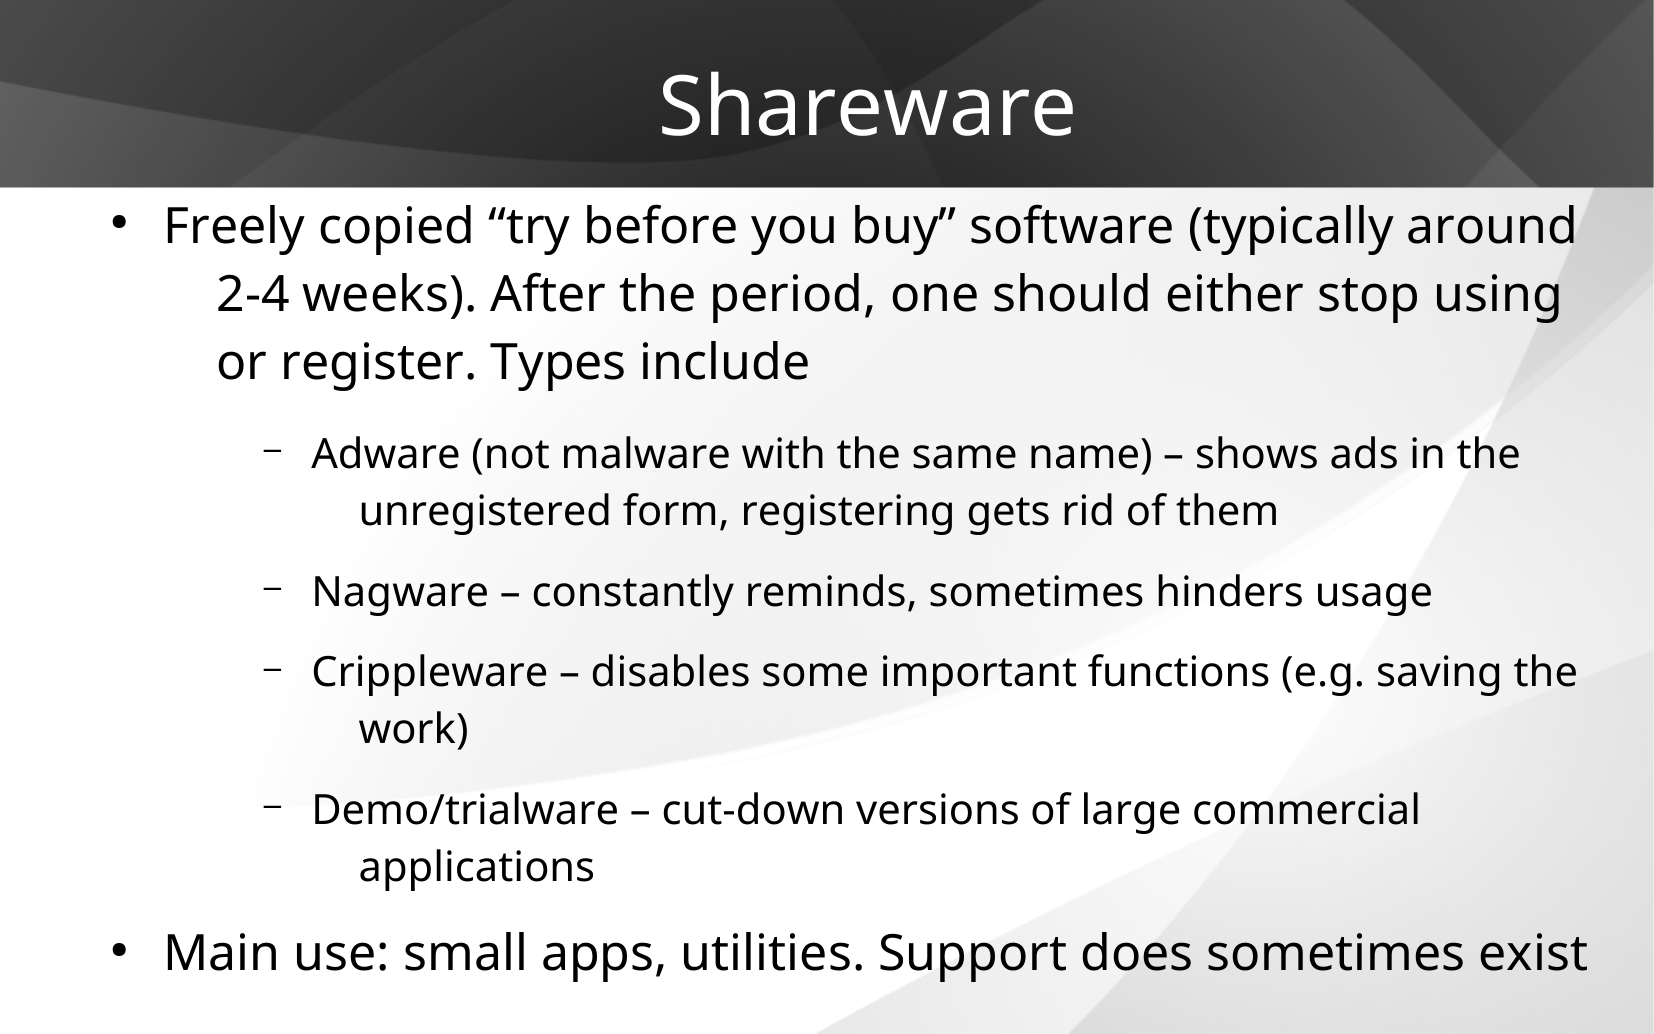

# Shareware
Freely copied “try before you buy” software (typically around 2-4 weeks). After the period, one should either stop using or register. Types include
Adware (not malware with the same name) – shows ads in the unregistered form, registering gets rid of them
Nagware – constantly reminds, sometimes hinders usage
Crippleware – disables some important functions (e.g. saving the work)
Demo/trialware – cut-down versions of large commercial applications
Main use: small apps, utilities. Support does sometimes exist